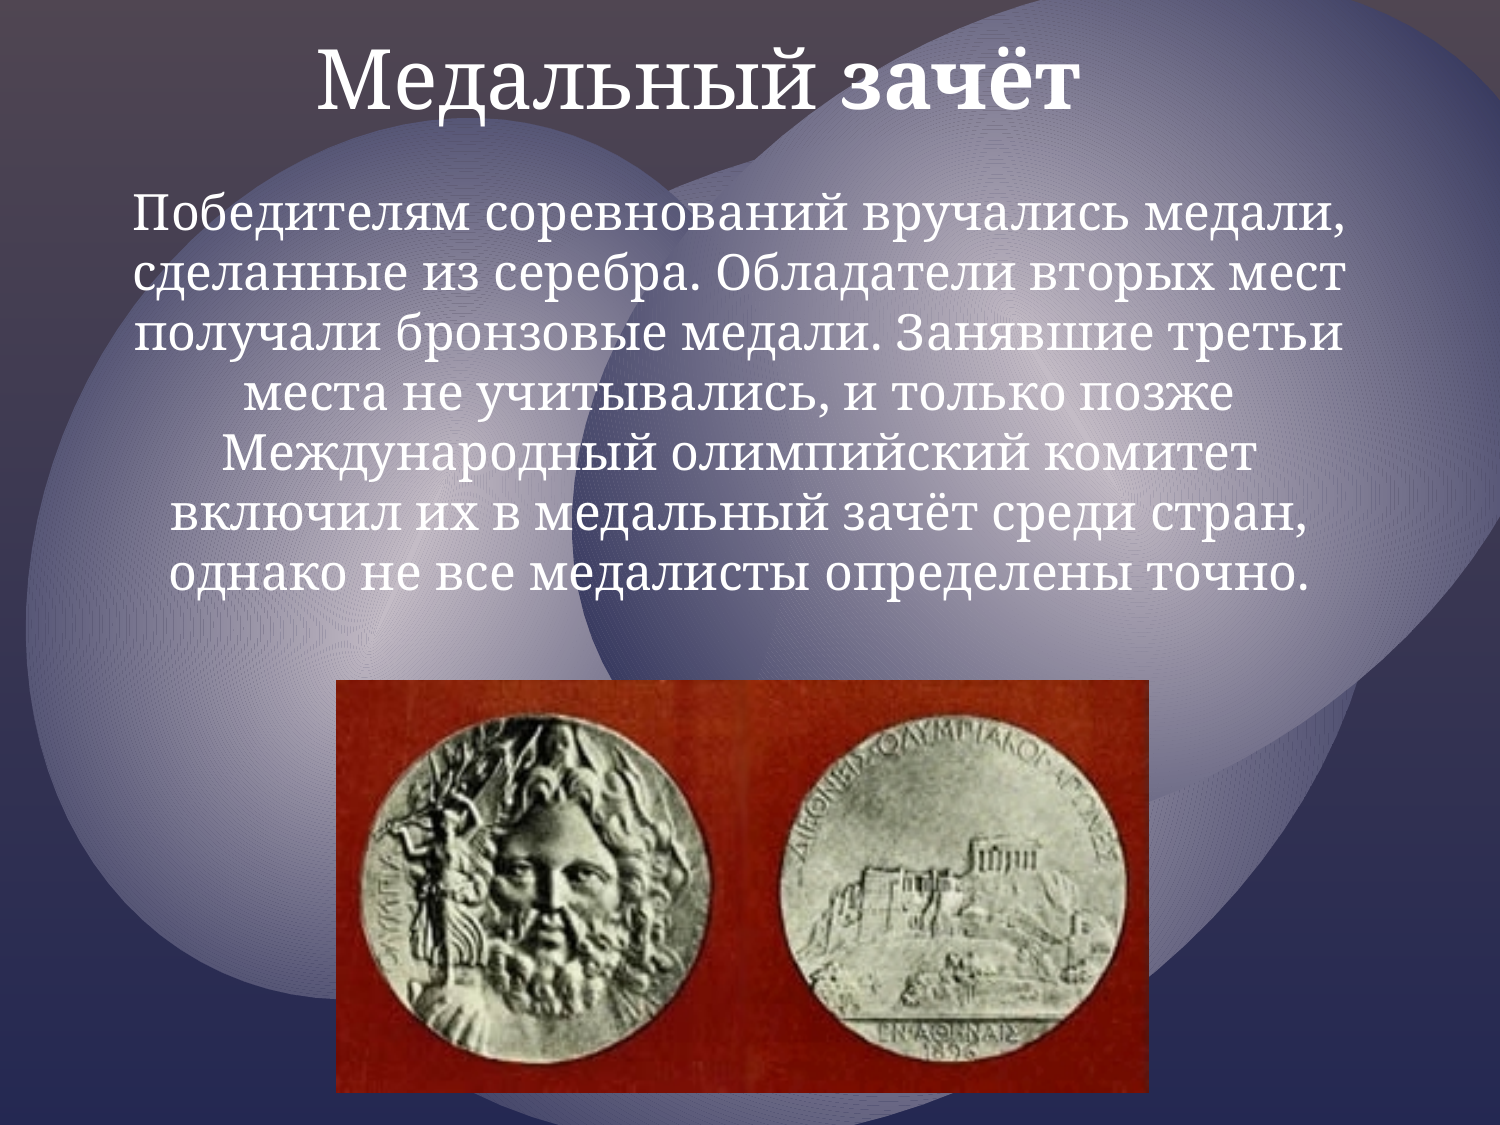

Медальный зачёт
# Победителям соревнований вручались медали, сделанные из серебра. Обладатели вторых мест получали бронзовые медали. Занявшие третьи места не учитывались, и только позже Международный олимпийский комитет включил их в медальный зачёт среди стран, однако не все медалисты определены точно.